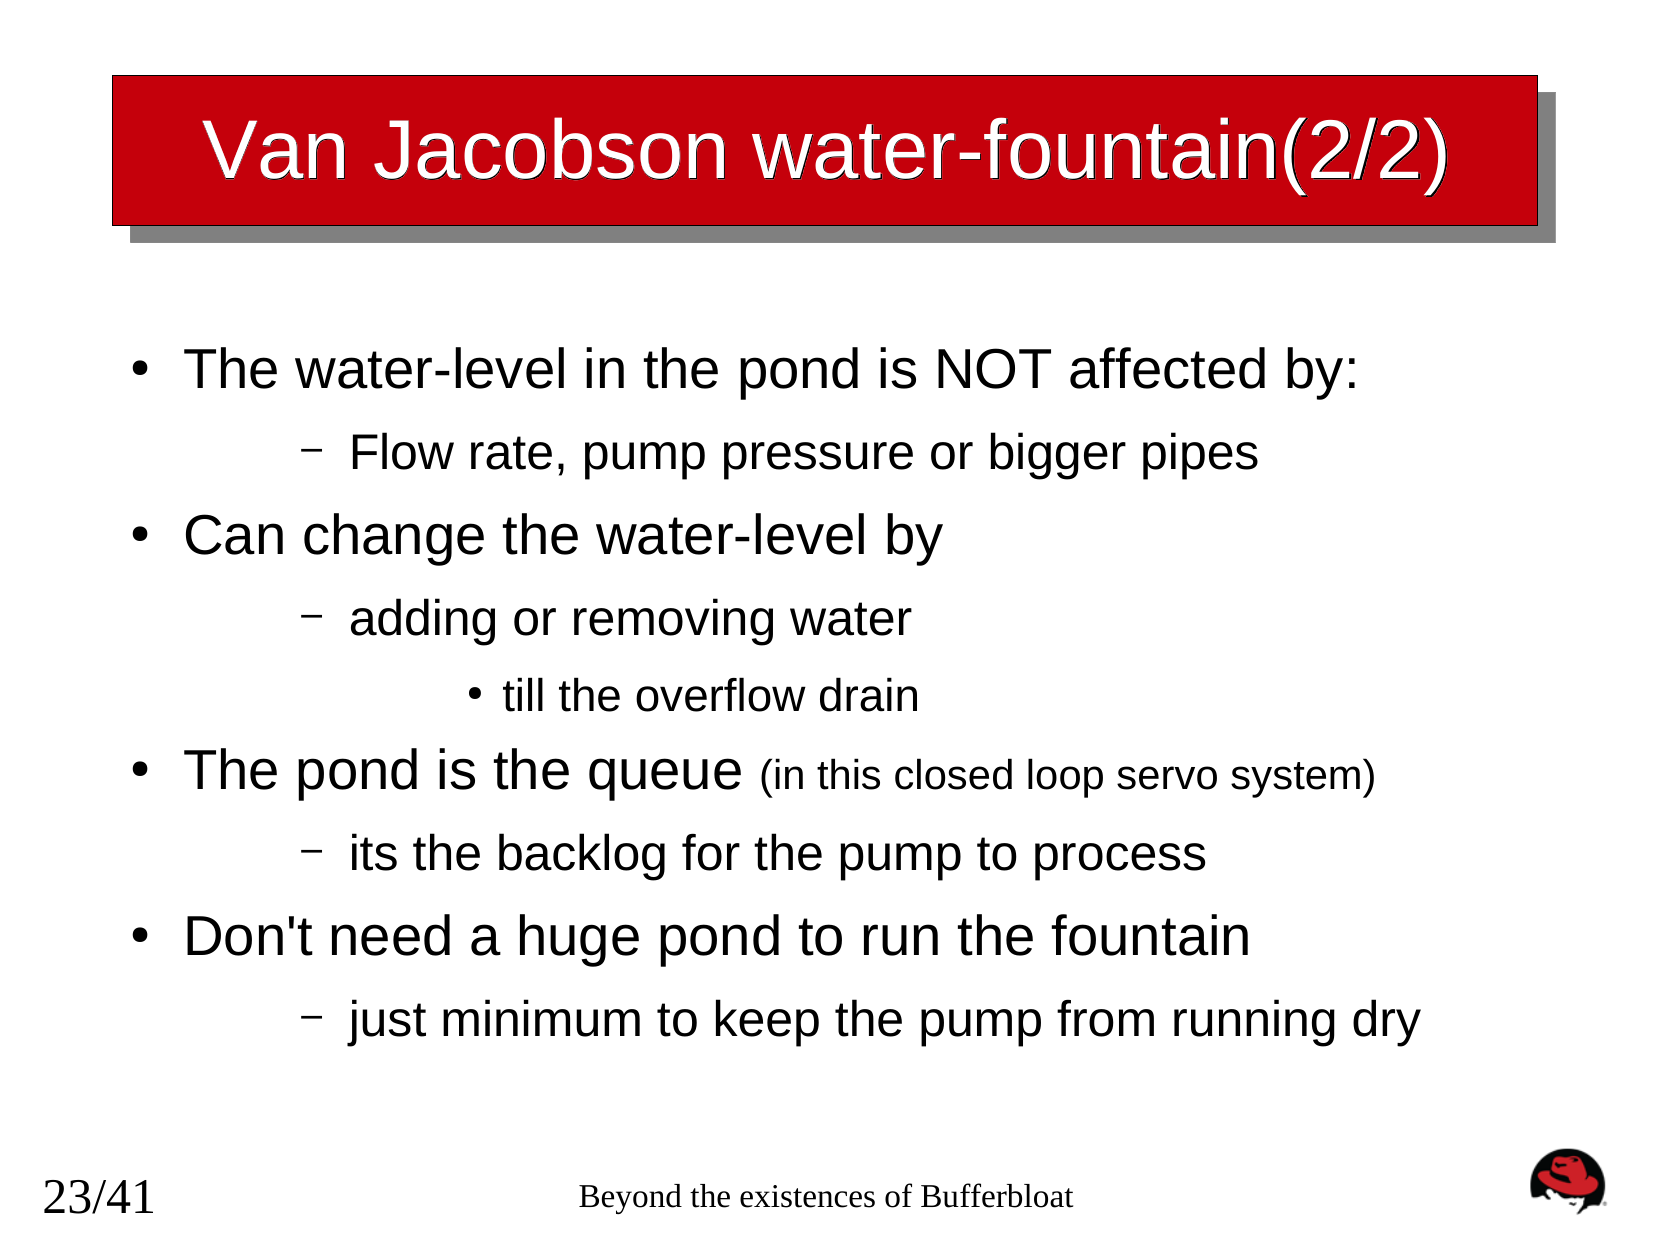

# Van Jacobson water-fountain(2/2)
The water-level in the pond is NOT affected by:
Flow rate, pump pressure or bigger pipes
Can change the water-level by
adding or removing water
till the overflow drain
The pond is the queue (in this closed loop servo system)
its the backlog for the pump to process
Don't need a huge pond to run the fountain
just minimum to keep the pump from running dry